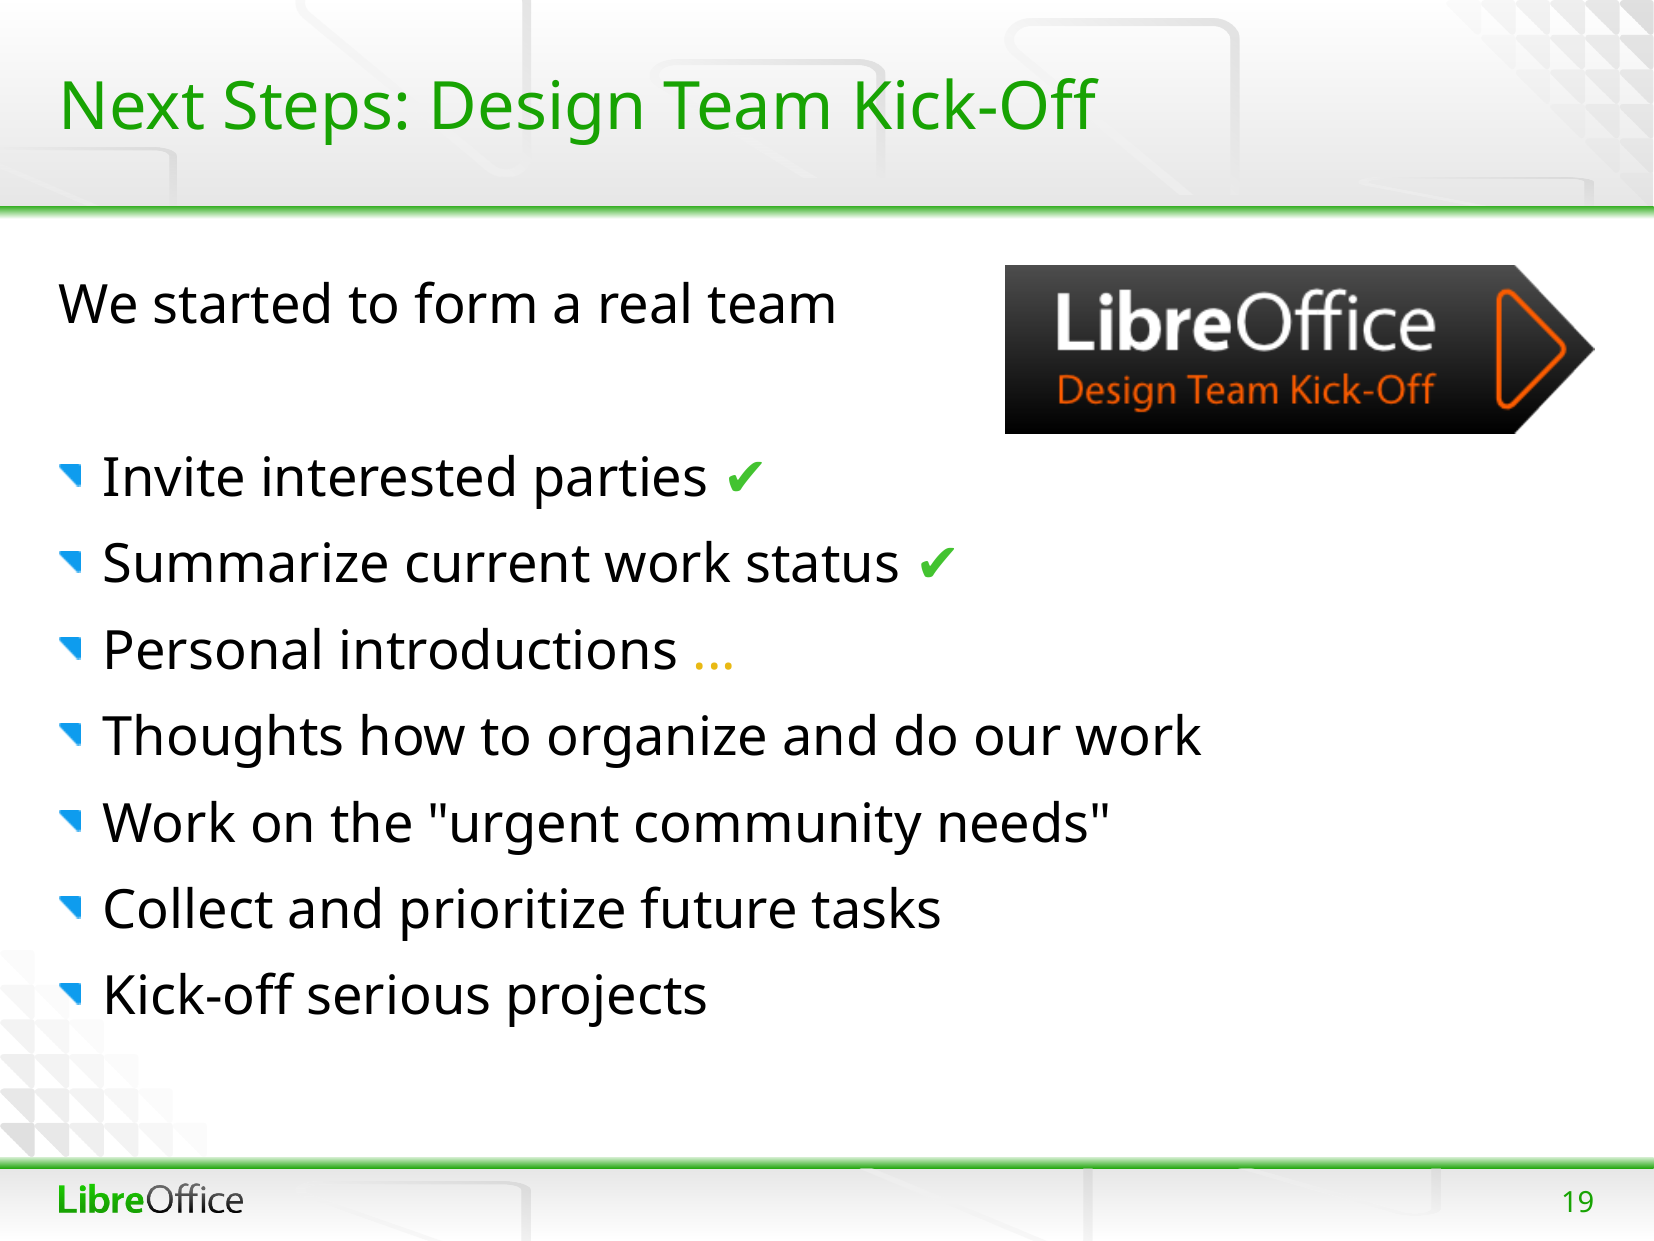

# Next Steps: Design Team Kick-Off
We started to form a real team
Invite interested parties ✔
Summarize current work status ✔
Personal introductions ...
Thoughts how to organize and do our work
Work on the "urgent community needs"
Collect and prioritize future tasks
Kick-off serious projects
19